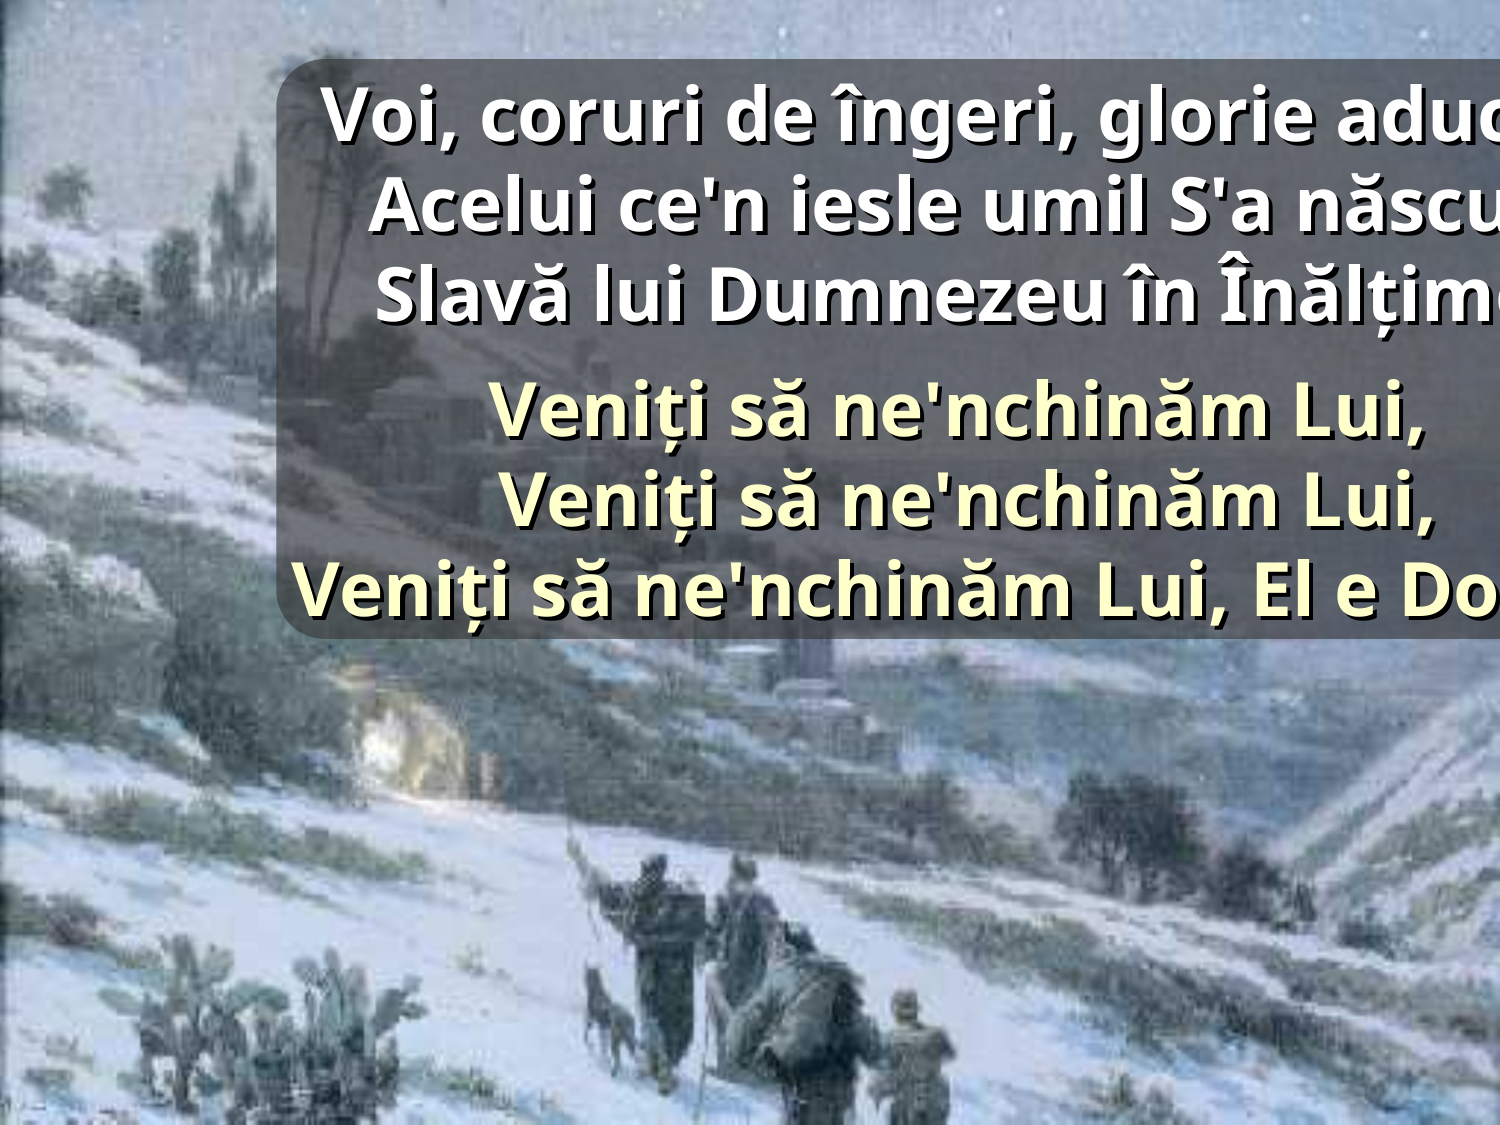

Voi, coruri de îngeri, glorie aduceţi
Acelui ce'n iesle umil S'a născut.
Slavă lui Dumnezeu în Înălţime!
Veniţi să ne'nchinăm Lui,
Veniţi să ne'nchinăm Lui,
Veniţi să ne'nchinăm Lui, El e Domn!